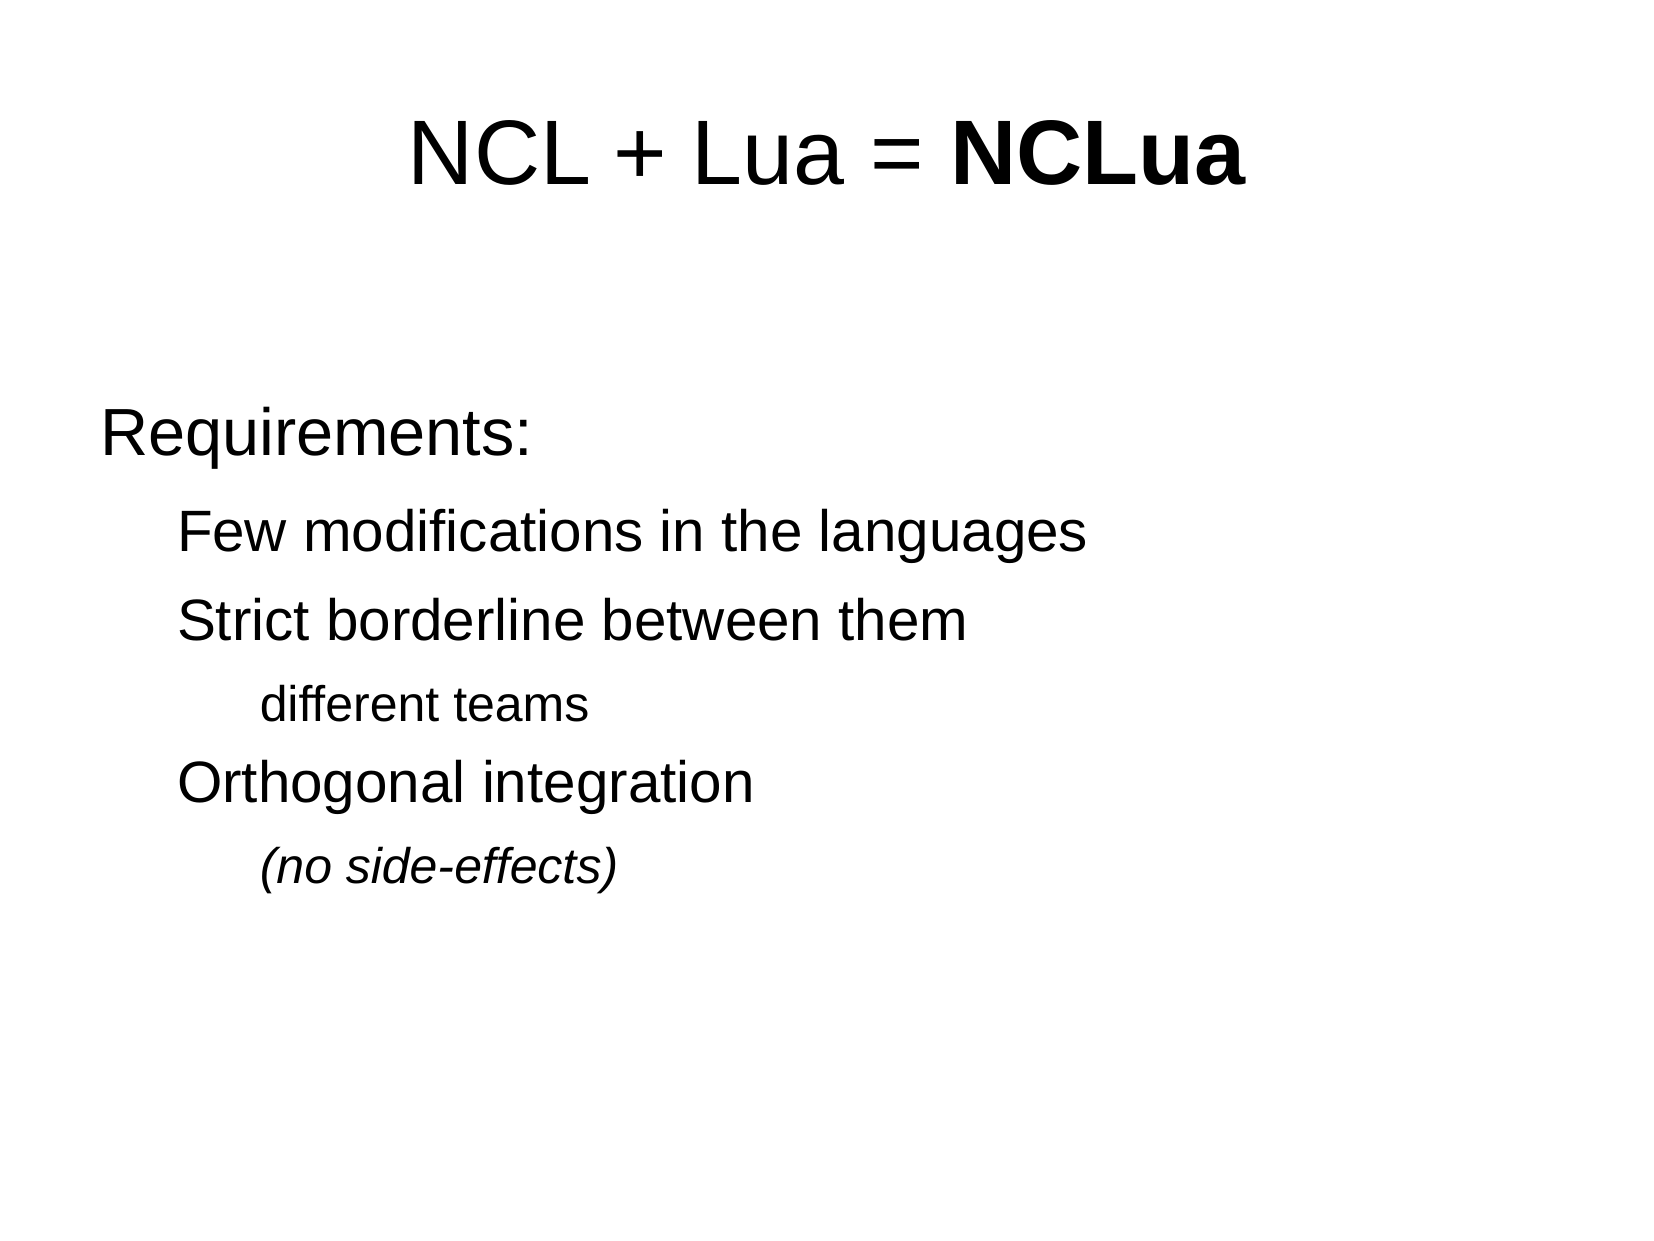

# NCL + Lua = NCLua
Requirements:
Few modifications in the languages
Strict borderline between them
different teams
Orthogonal integration
(no side-effects)